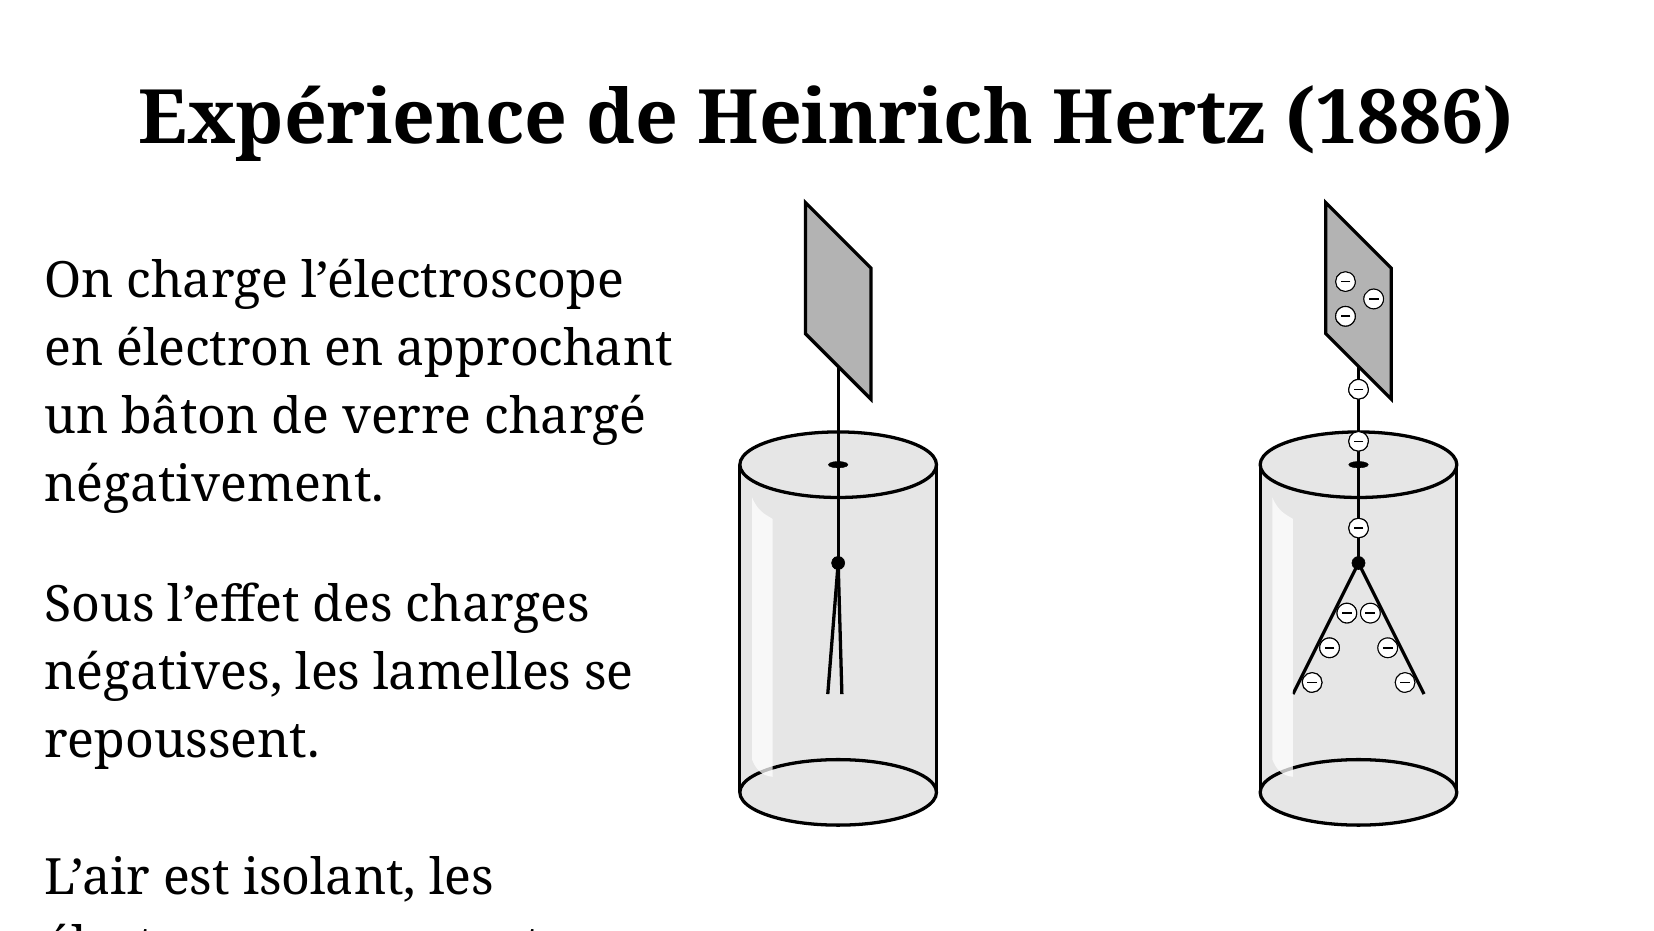

# Expérience de Heinrich Hertz (1886)
On charge l’électroscope en électron en approchant un bâton de verre chargé négativement.
Sous l’effet des charges négatives, les lamelles se repoussent.
L’air est isolant, les électrons ne peuvent circuler que dans le conducteur.